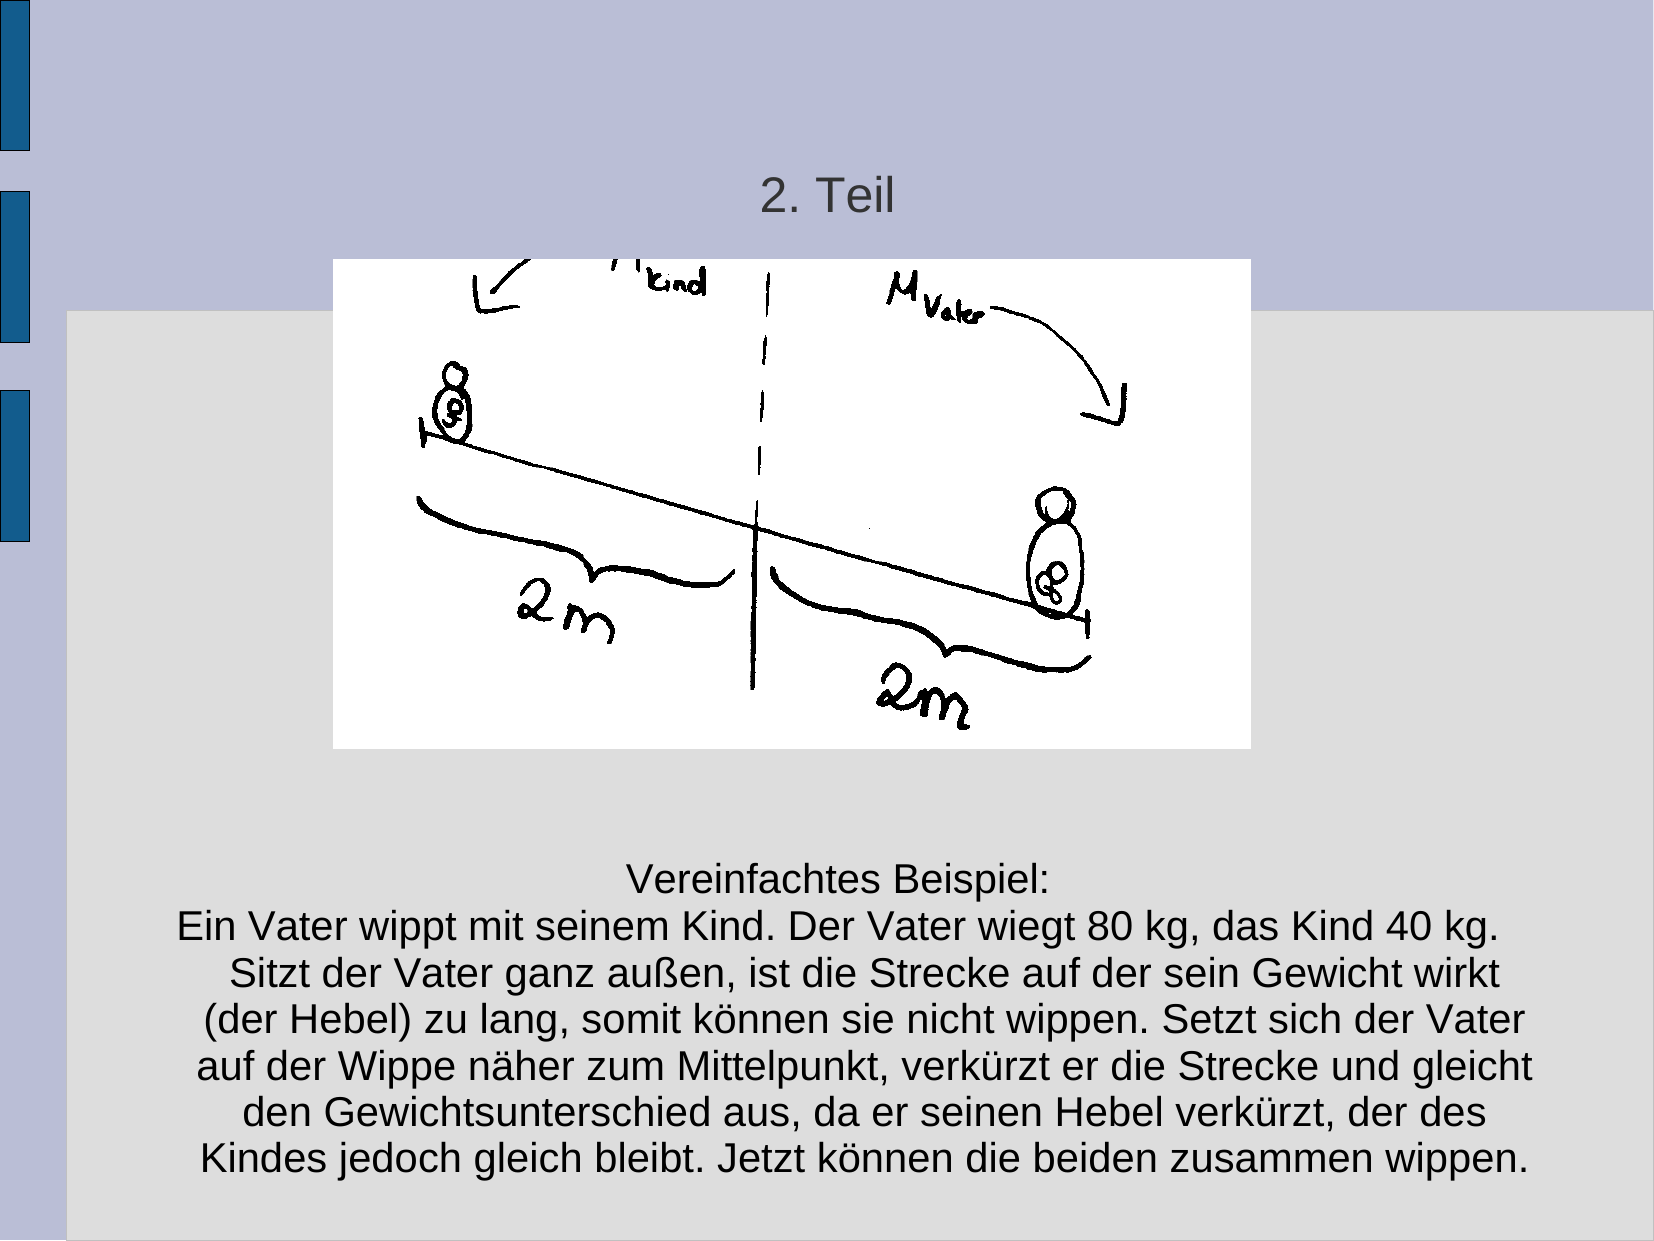

# 2. Teil
Vereinfachtes Beispiel:
Ein Vater wippt mit seinem Kind. Der Vater wiegt 80 kg, das Kind 40 kg. Sitzt der Vater ganz außen, ist die Strecke auf der sein Gewicht wirkt (der Hebel) zu lang, somit können sie nicht wippen. Setzt sich der Vater auf der Wippe näher zum Mittelpunkt, verkürzt er die Strecke und gleicht den Gewichtsunterschied aus, da er seinen Hebel verkürzt, der des Kindes jedoch gleich bleibt. Jetzt können die beiden zusammen wippen.